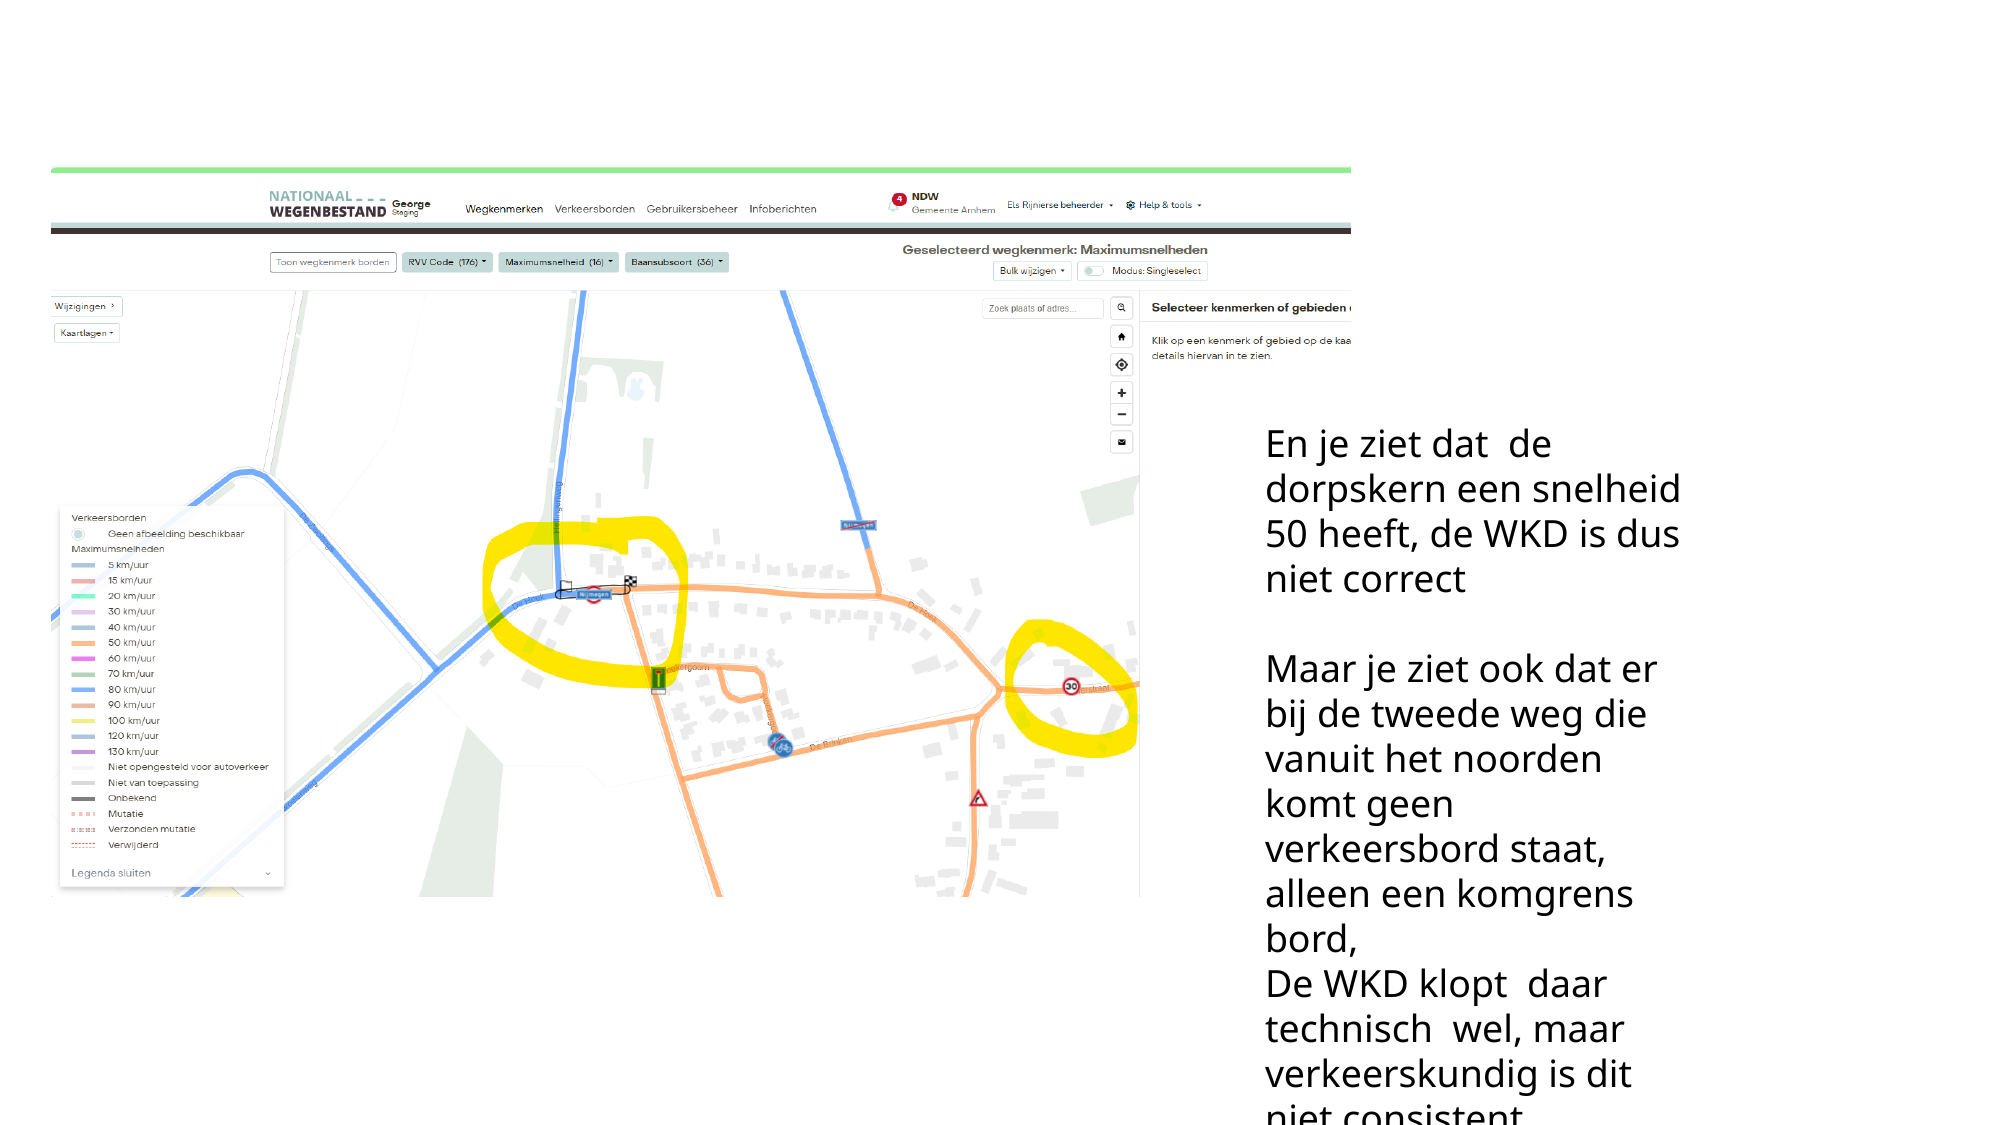

En je ziet dat de dorpskern een snelheid 50 heeft, de WKD is dus niet correct
Maar je ziet ook dat er bij de tweede weg die vanuit het noorden komt geen verkeersbord staat, alleen een komgrens bord,
De WKD klopt daar technisch wel, maar verkeerskundig is dit niet consistent